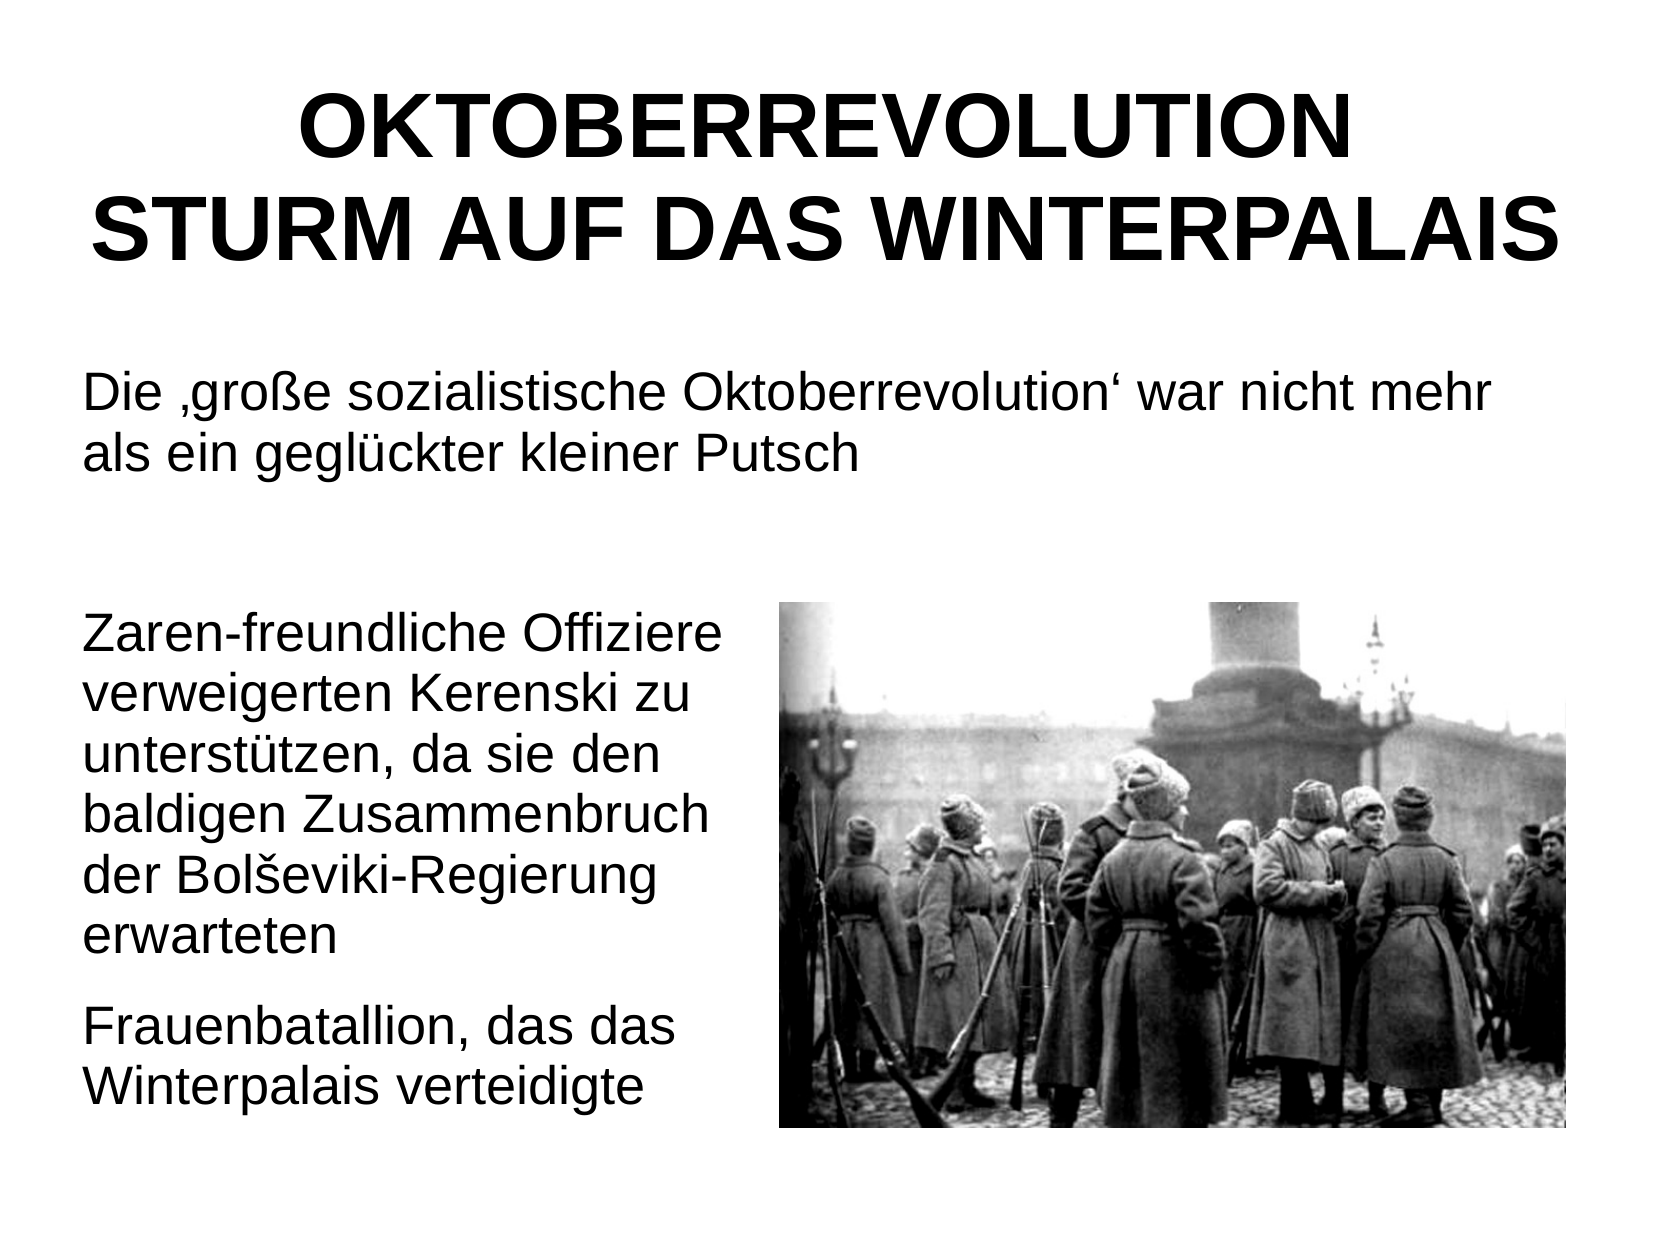

# OKTOBERREVOLUTION STURM AUF DAS WINTERPALAIS
Die ‚große sozialistische Oktoberrevolution‘ war nicht mehr als ein geglückter kleiner Putsch
Zaren-freundliche Offiziere verweigerten Kerenski zu unterstützen, da sie den baldigen Zusammenbruch der Bolševiki-Regierung erwarteten
Frauenbatallion, das das Winterpalais verteidigte